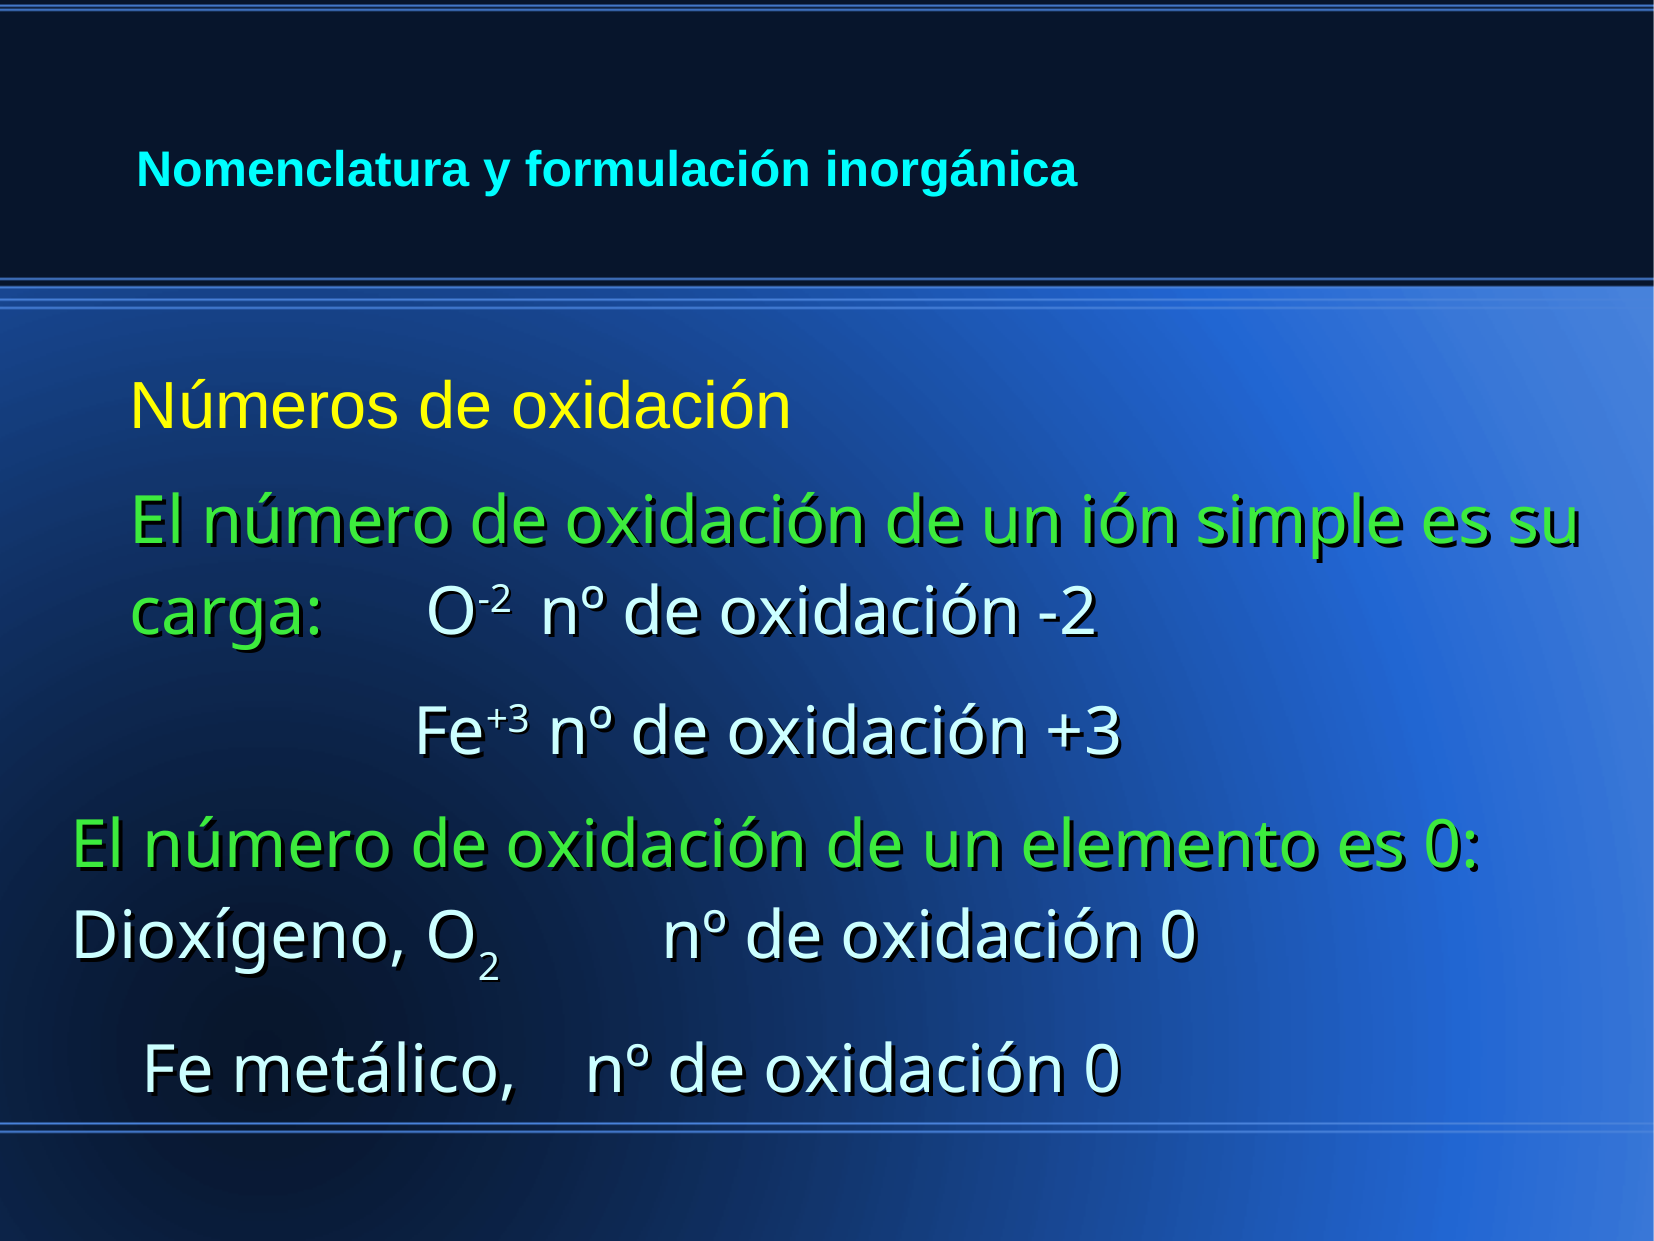

Nomenclatura y formulación inorgánica
# Números de oxidación
El número de oxidación de un ión simple es su carga: 	O-2 nº de oxidación -2
Fe+3 nº de oxidación +3
El número de oxidación de un elemento es 0: Dioxígeno, O2 		nº de oxidación 0
Fe metálico, 	nº de oxidación 0